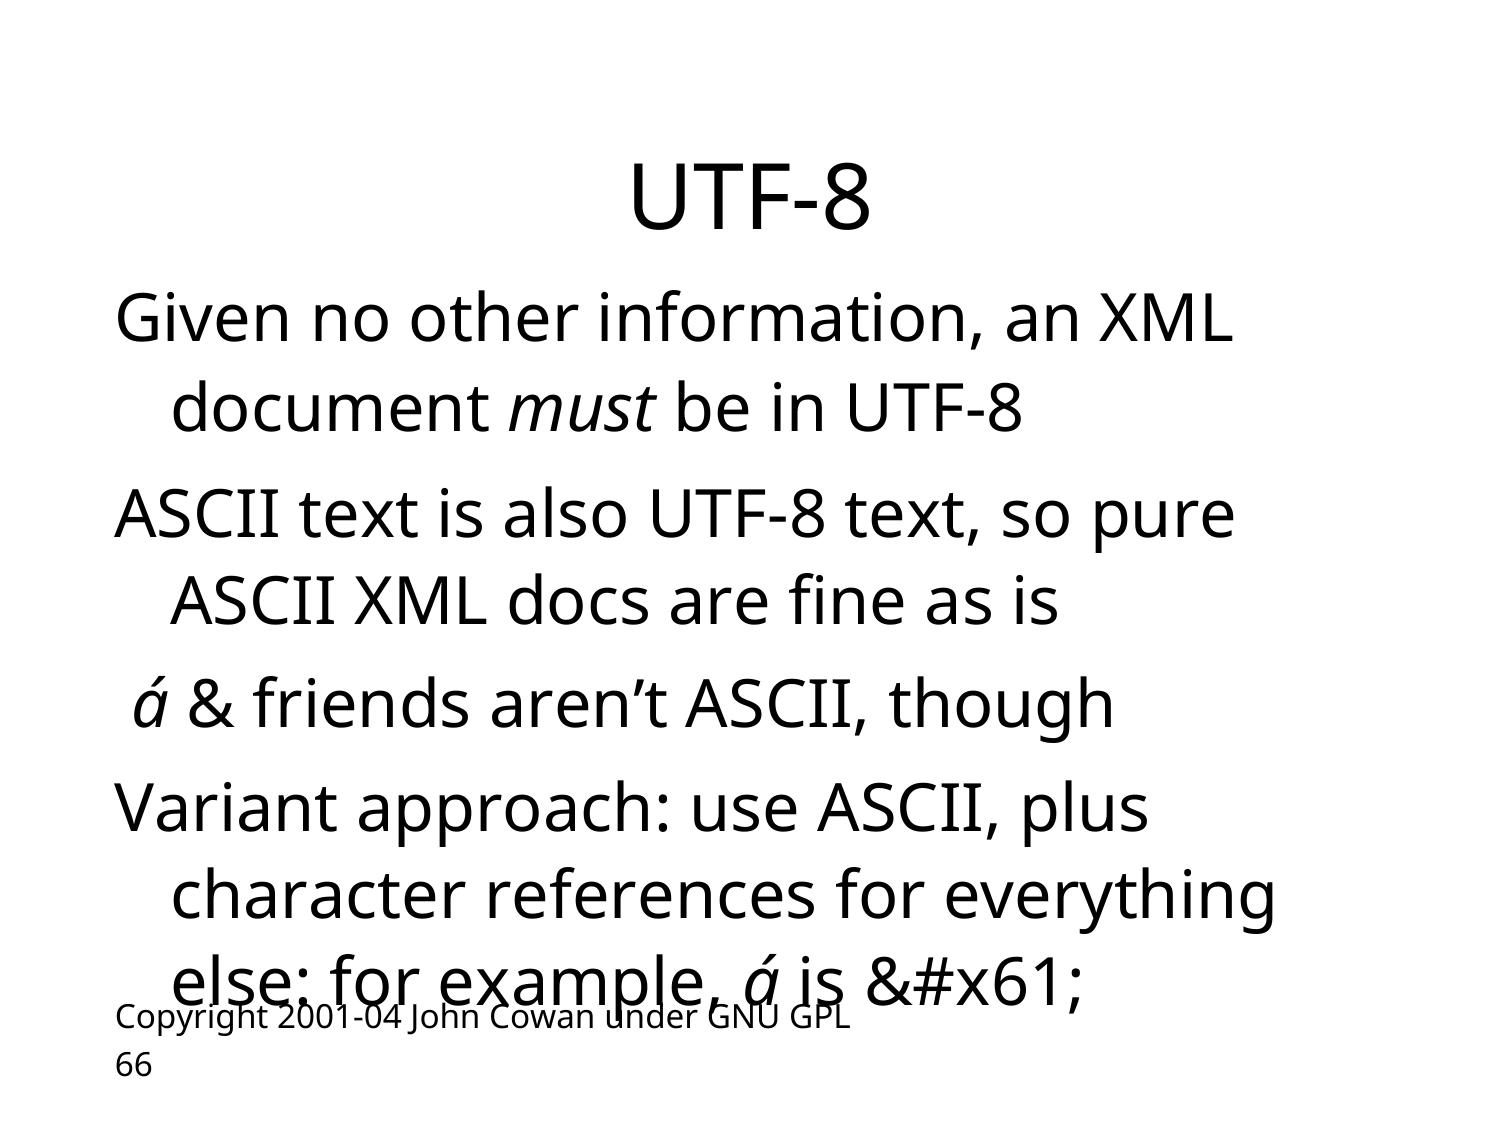

# UTF-8
Given no other information, an XML document must be in UTF-8
ASCII text is also UTF-8 text, so pure ASCII XML docs are fine as is
 á & friends aren’t ASCII, though
Variant approach: use ASCII, plus character references for everything else: for example, á is &#x61;